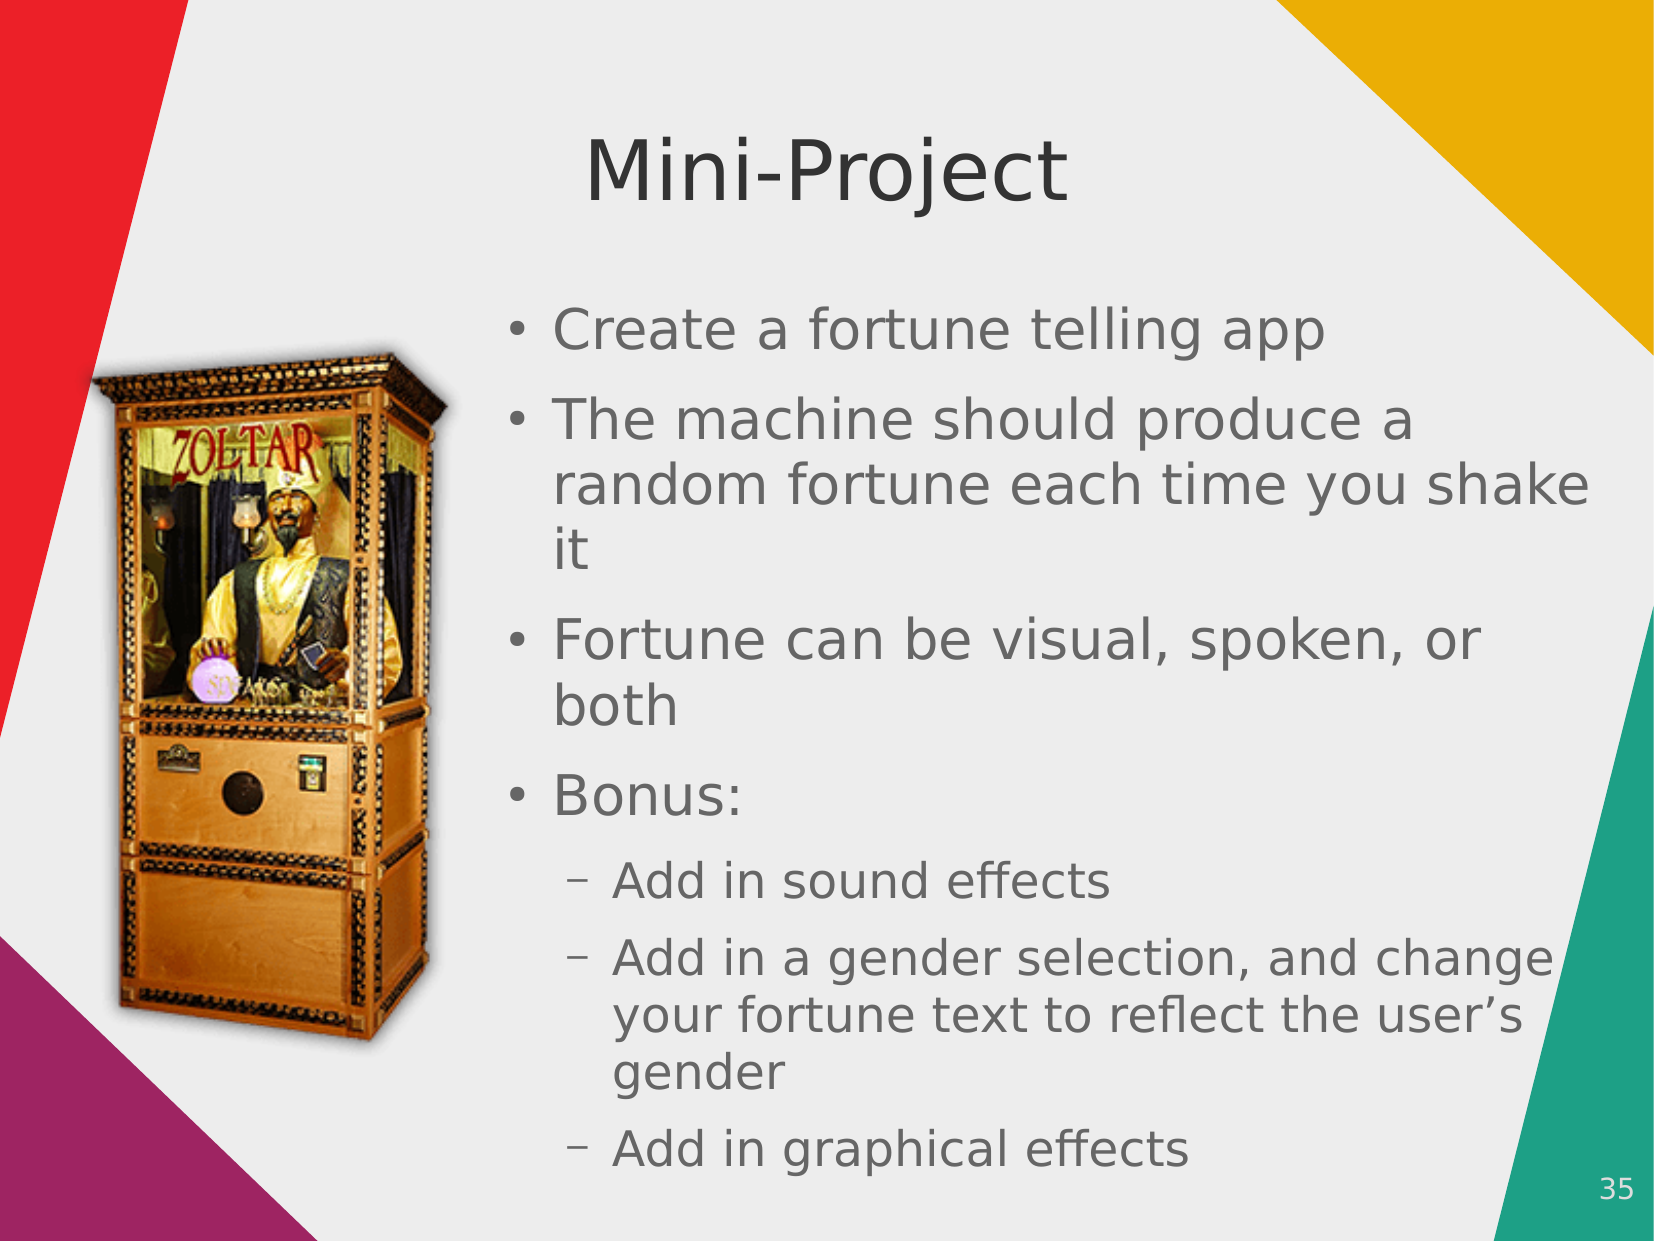

# Mini-Project
Create a fortune telling app
The machine should produce a random fortune each time you shake it
Fortune can be visual, spoken, or both
Bonus:
Add in sound effects
Add in a gender selection, and change your fortune text to reflect the user’s gender
Add in graphical effects
35